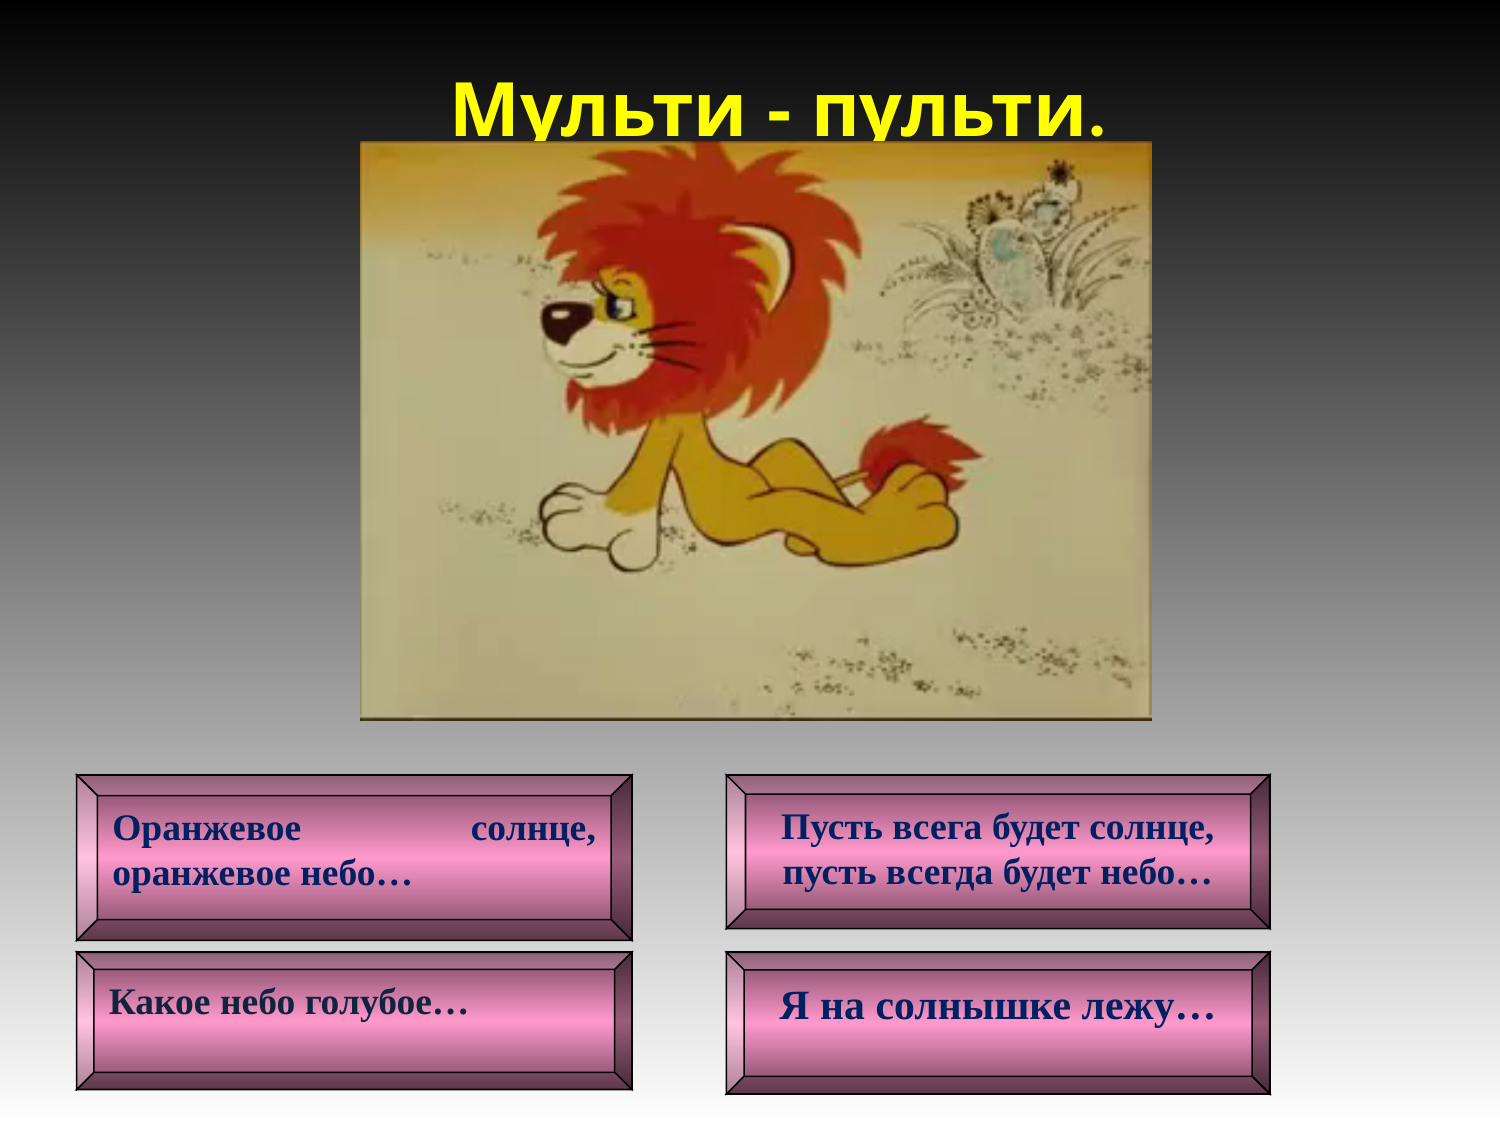

Мульти - пульти.
Оранжевое солнце, оранжевое небо…
Пусть всега будет солнце, пусть всегда будет небо…
Какое небо голубое…
Я на солнышке лежу…